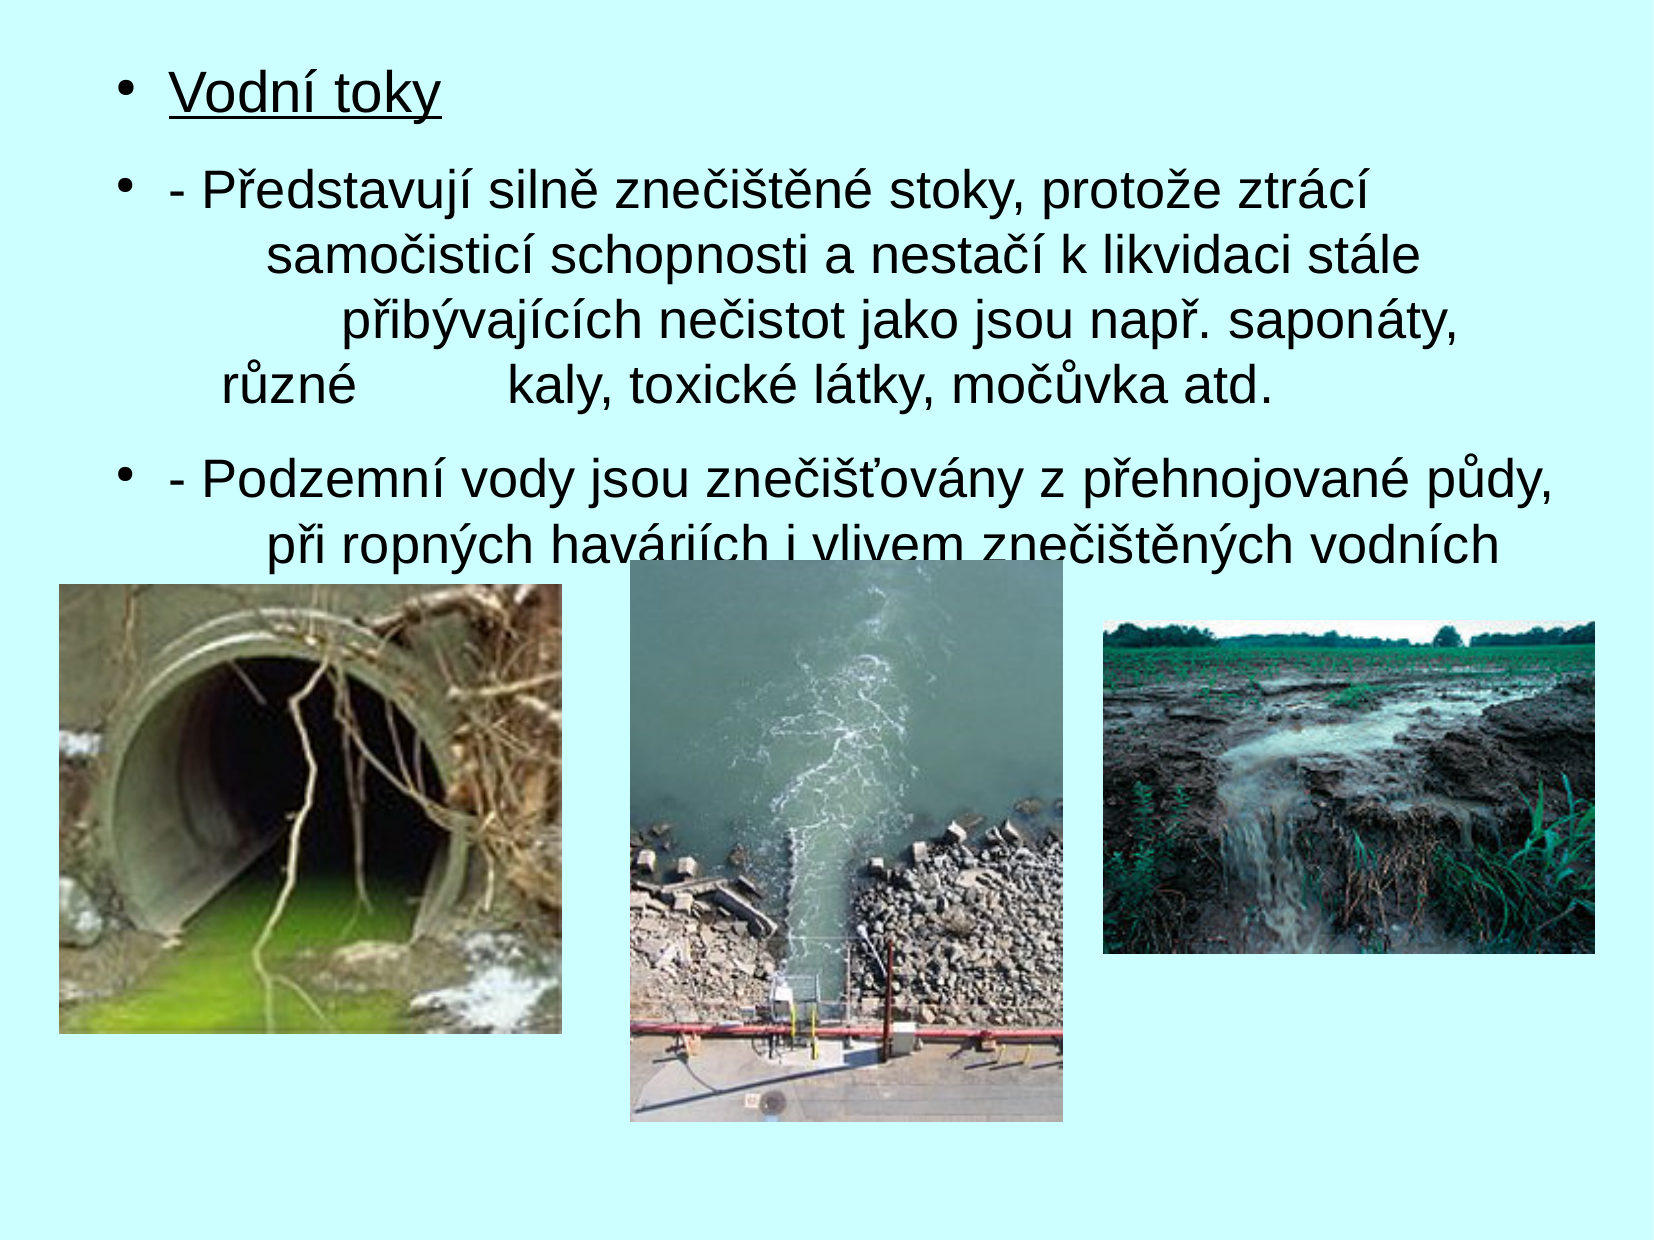

# Vodní toky
- Představují silně znečištěné stoky, protože ztrácí samočisticí schopnosti a nestačí k likvidaci stále přibývajících nečistot jako jsou např. saponáty, různé kaly, toxické látky, močůvka atd.
- Podzemní vody jsou znečišťovány z přehnojované půdy, při ropných haváriích i vlivem znečištěných vodních toků.